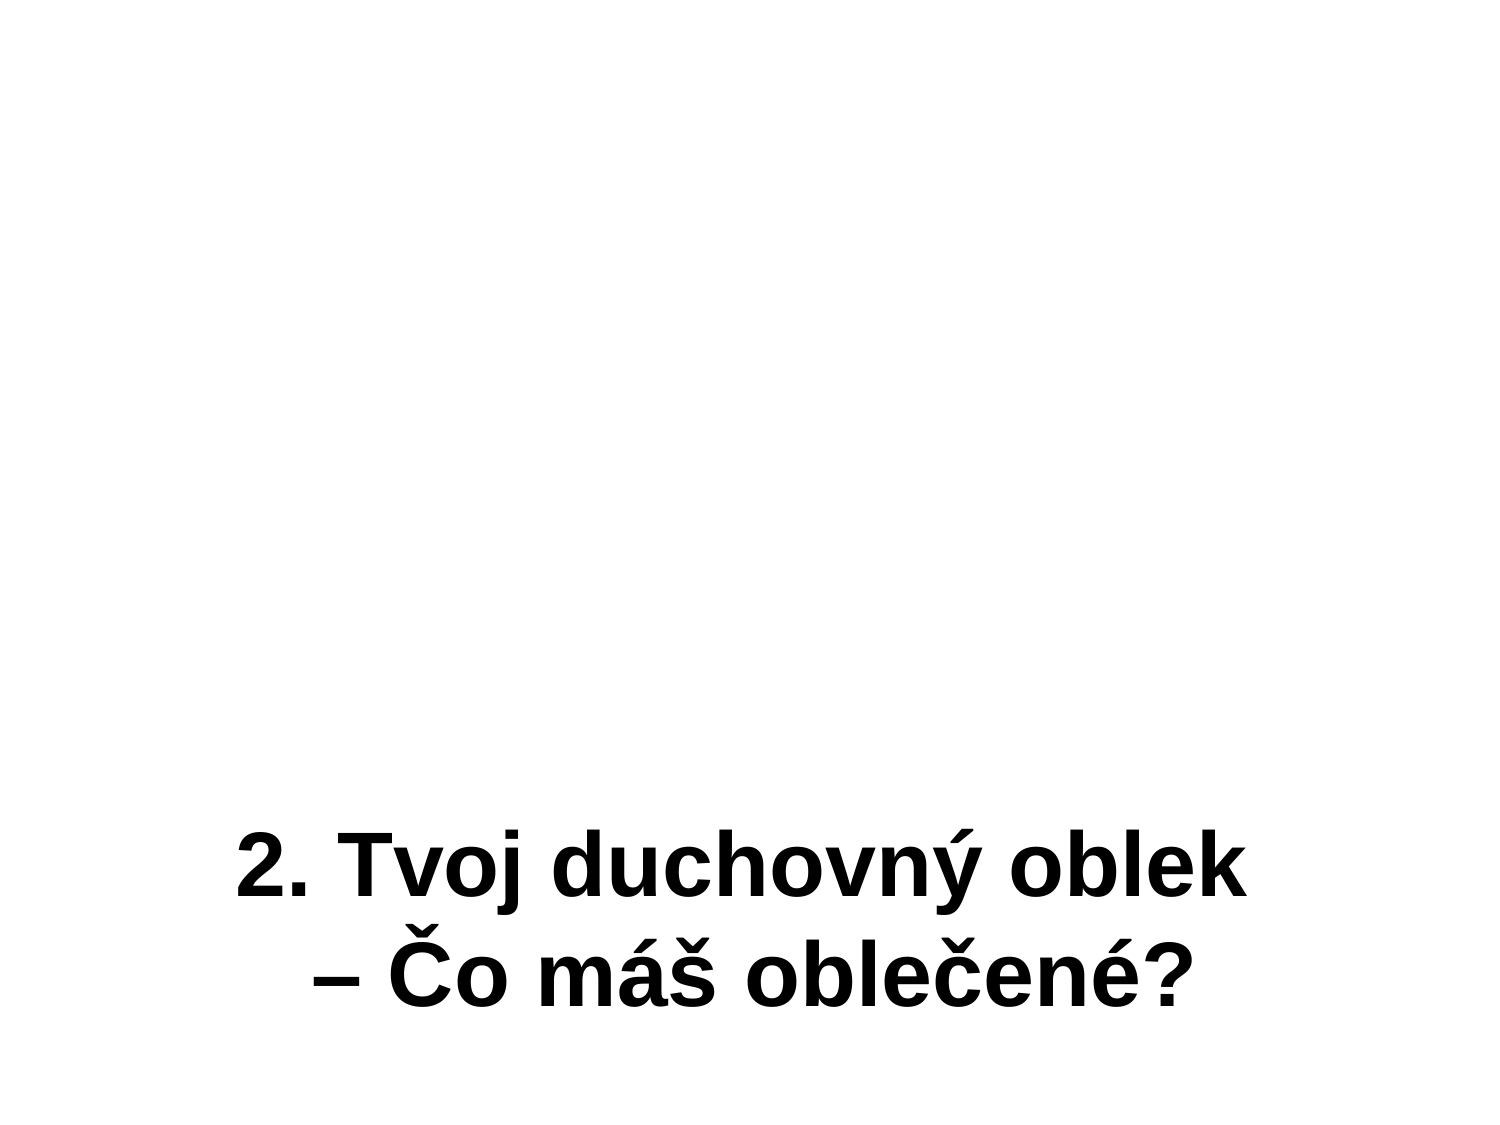

# 2. Tvoj duchovný oblek – Čo máš oblečené?